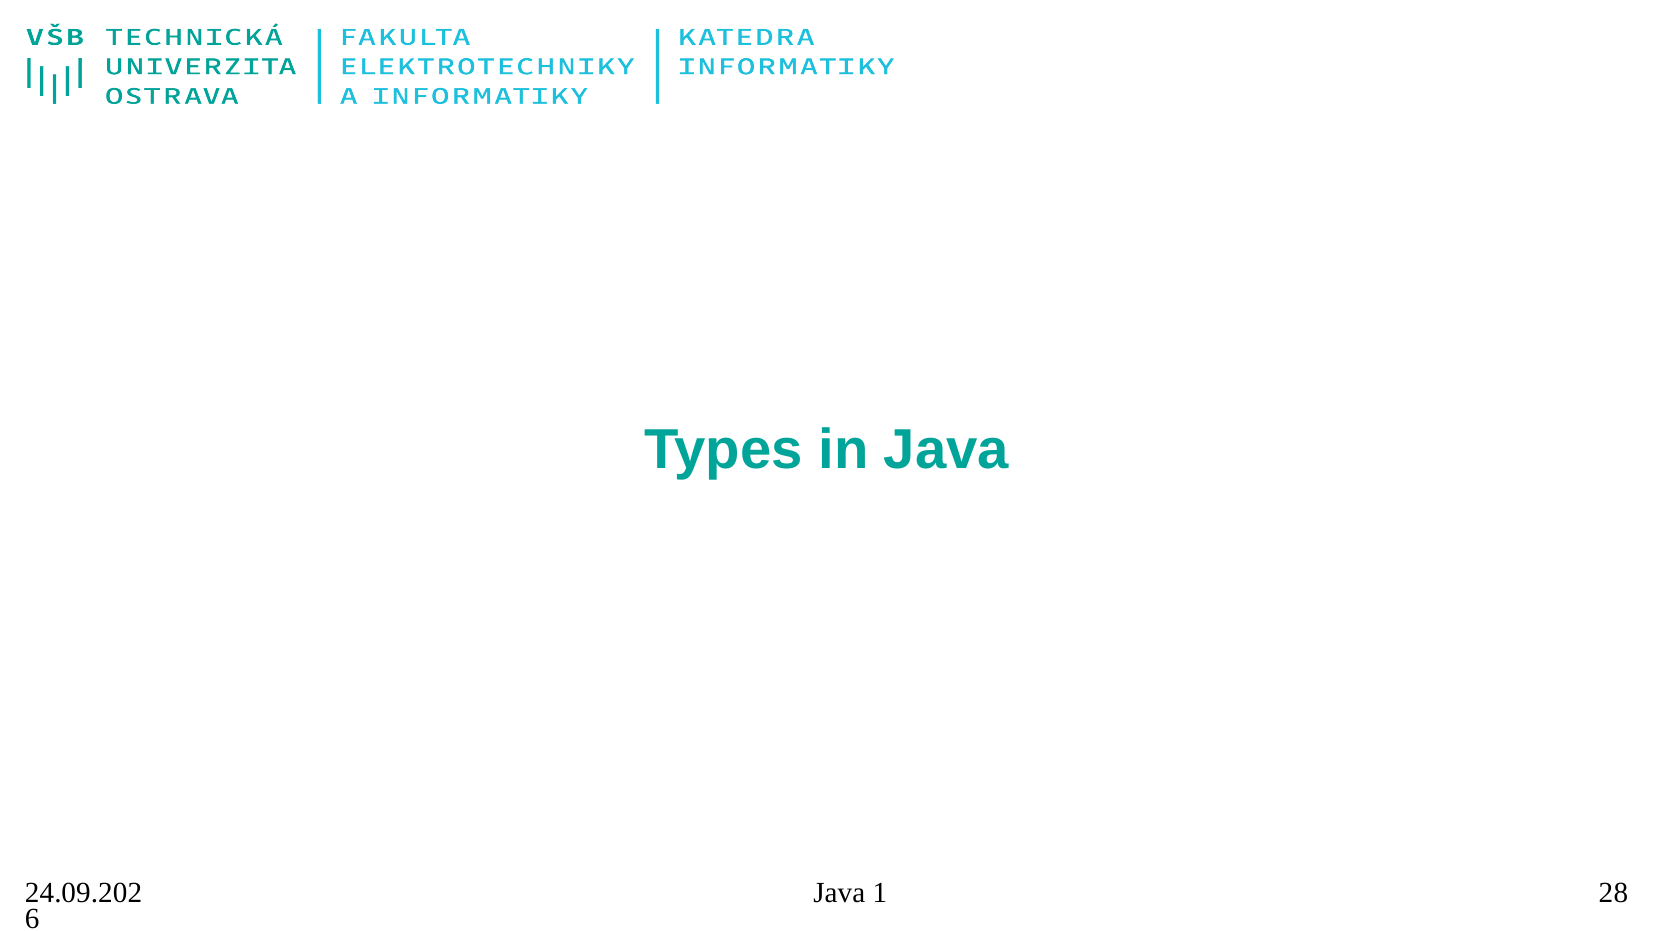

# Types in Java
Java 1
28